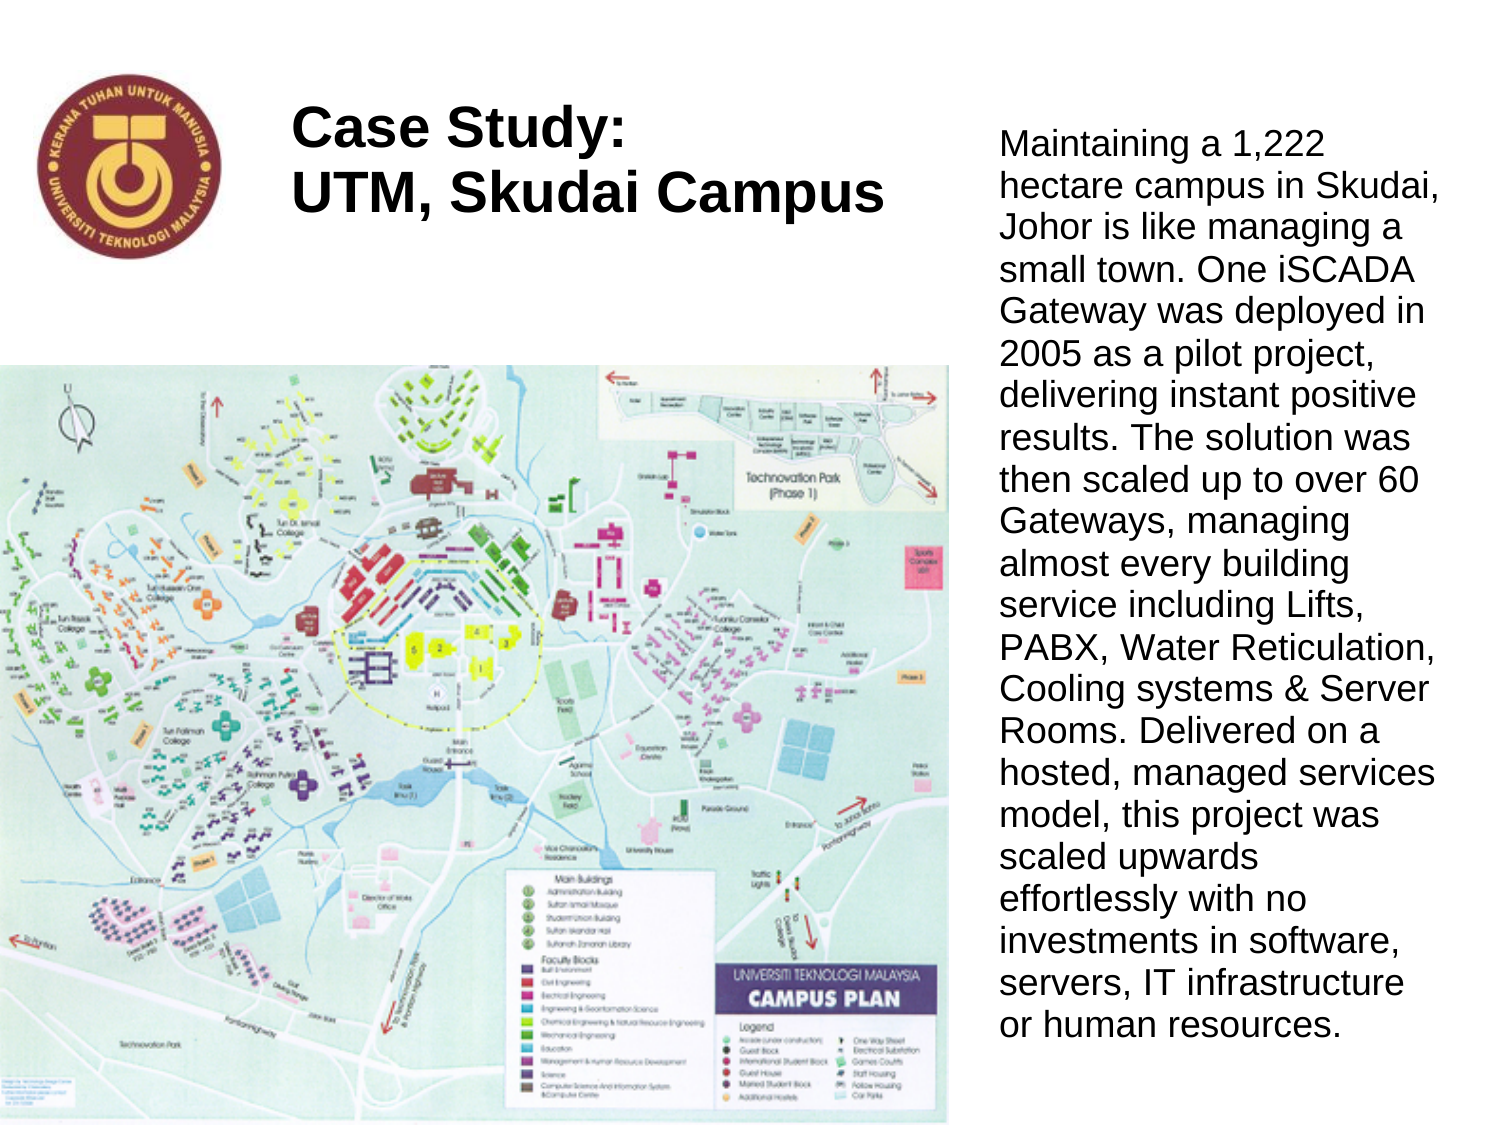

Maintaining a 1,222 hectare campus in Skudai, Johor is like managing a small town. One iSCADA Gateway was deployed in 2005 as a pilot project, delivering instant positive results. The solution was then scaled up to over 60 Gateways, managing almost every building service including Lifts, PABX, Water Reticulation, Cooling systems & Server Rooms. Delivered on a hosted, managed services model, this project was scaled upwards effortlessly with no investments in software, servers, IT infrastructure or human resources.
Case Study:
UTM, Skudai Campus